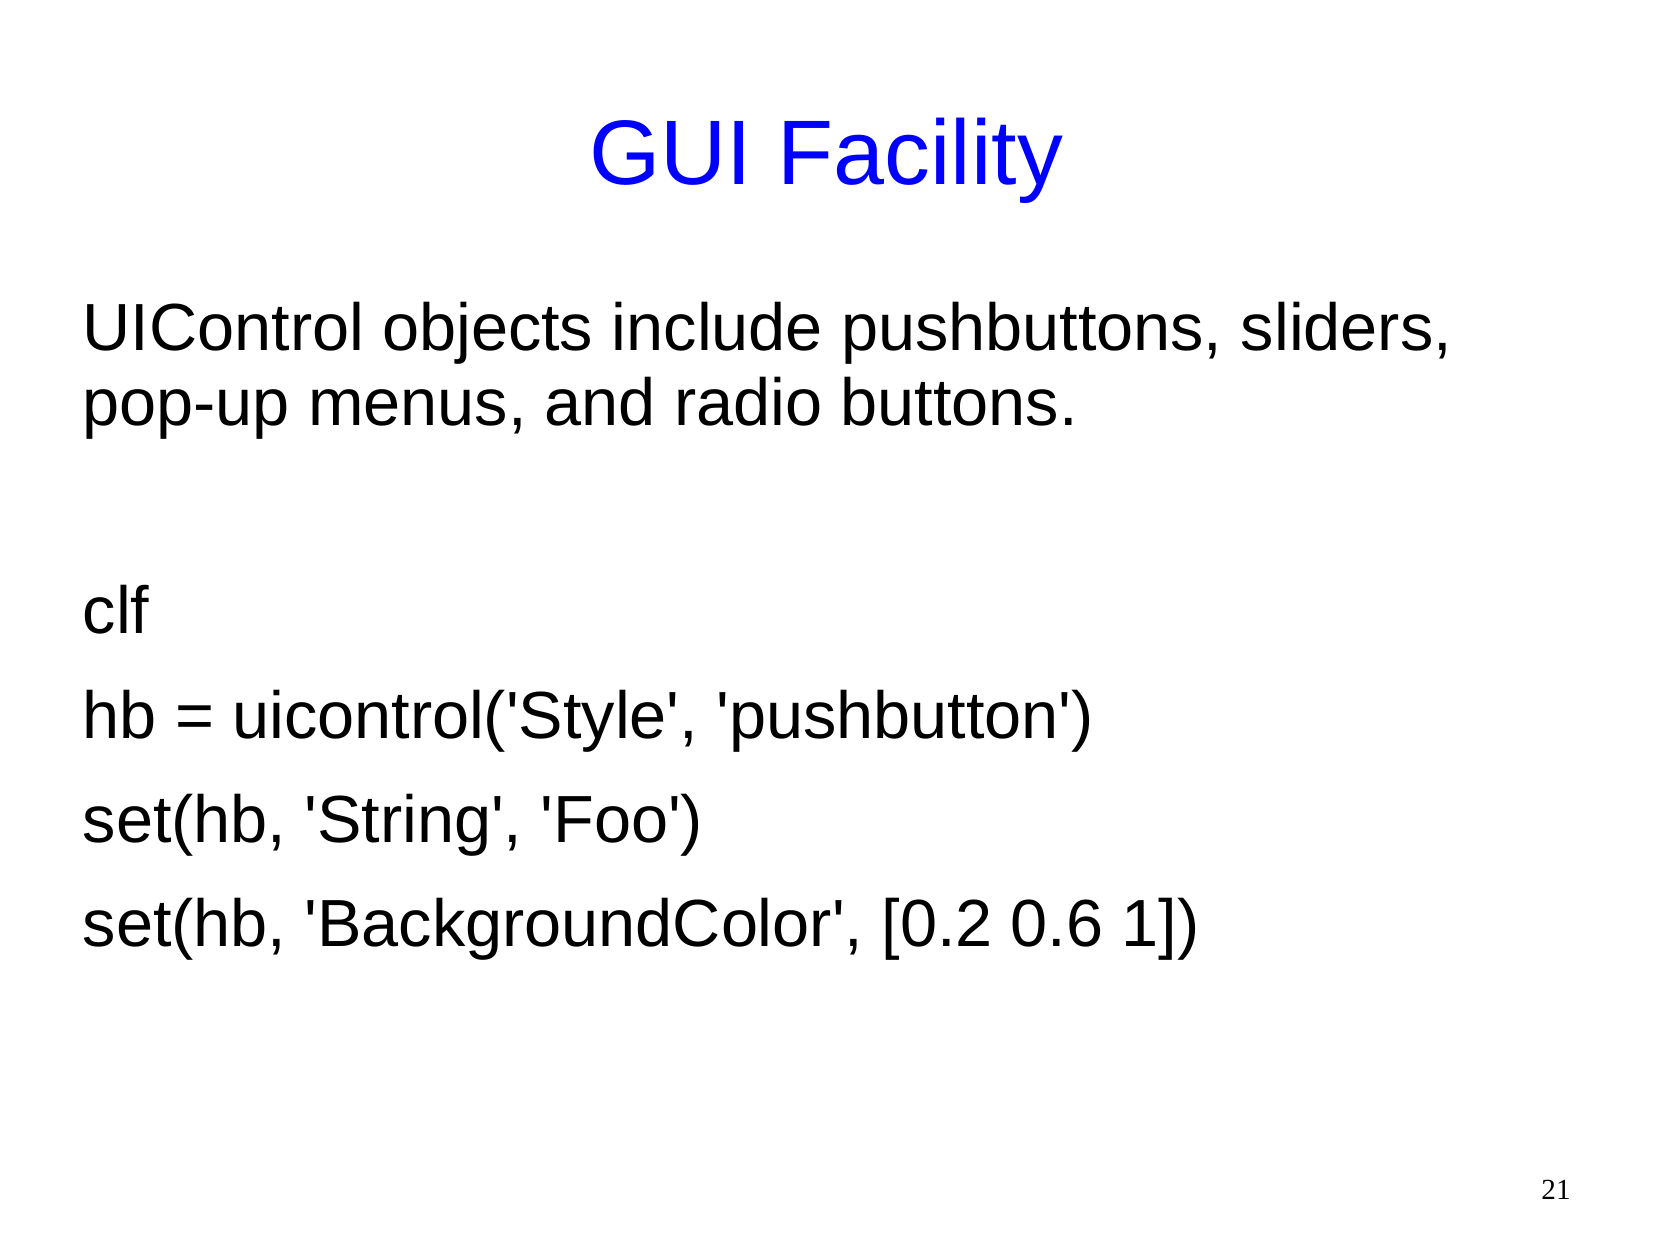

# GUI Facility
UIControl objects include pushbuttons, sliders, pop-up menus, and radio buttons.
clf
hb = uicontrol('Style', 'pushbutton')
set(hb, 'String', 'Foo')
set(hb, 'BackgroundColor', [0.2 0.6 1])
21